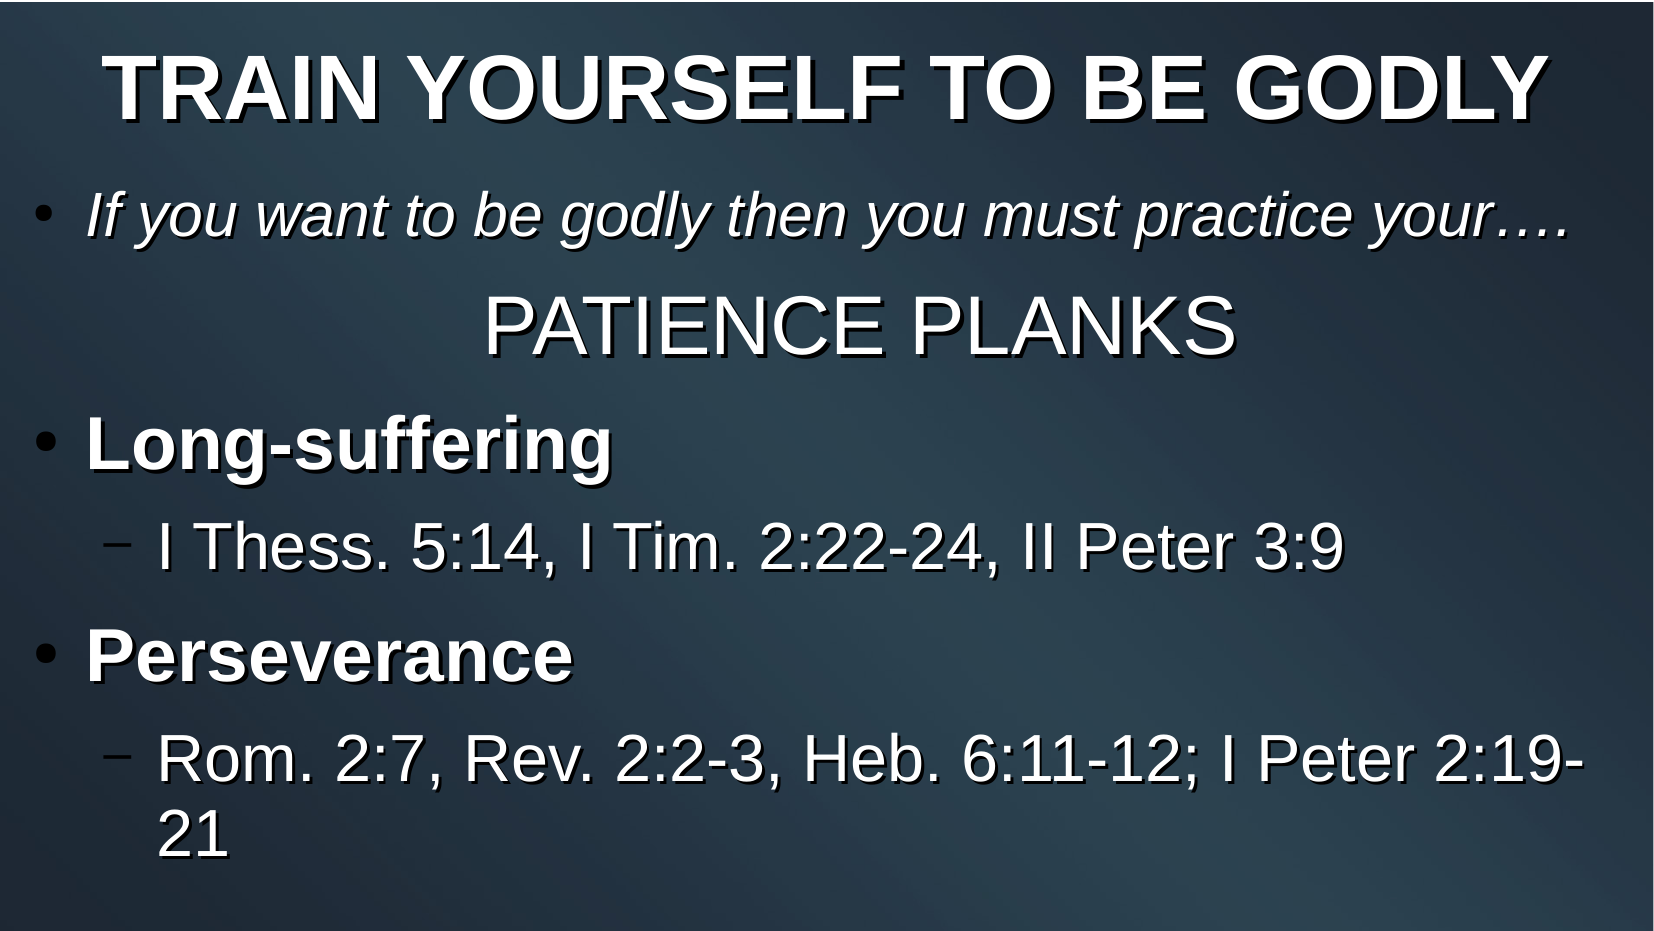

# TRAIN YOURSELF TO BE GODLY
If you want to be godly then you must practice your….
PATIENCE PLANKS
Long-suffering
I Thess. 5:14, I Tim. 2:22-24, II Peter 3:9
Perseverance
Rom. 2:7, Rev. 2:2-3, Heb. 6:11-12; I Peter 2:19-21